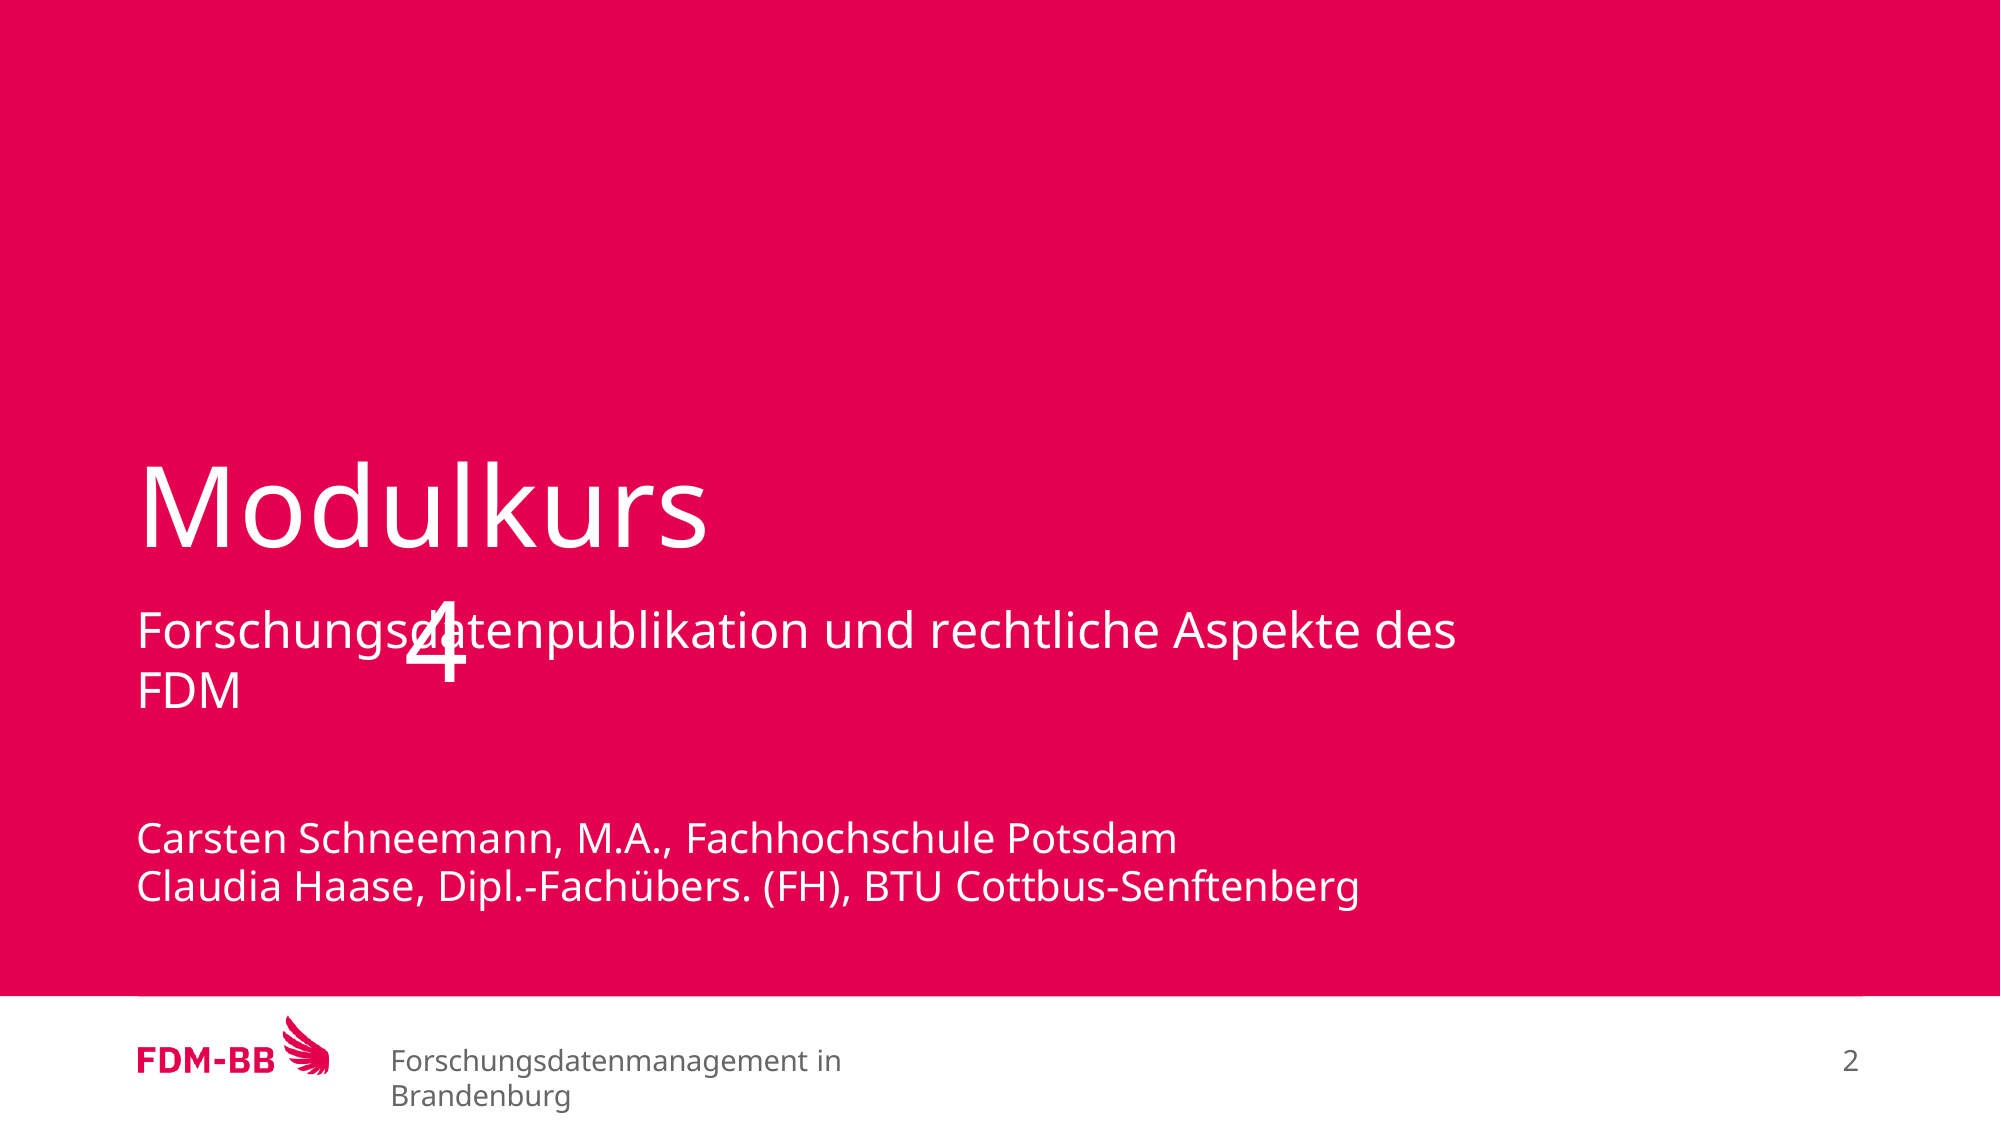

# Modulkurs	4
Forschungsdatenpublikation und rechtliche Aspekte des FDM
Carsten Schneemann, M.A., Fachhochschule Potsdam
Claudia Haase, Dipl.-Fachübers. (FH), BTU Cottbus-Senftenberg
Forschungsdatenmanagement in Brandenburg
2